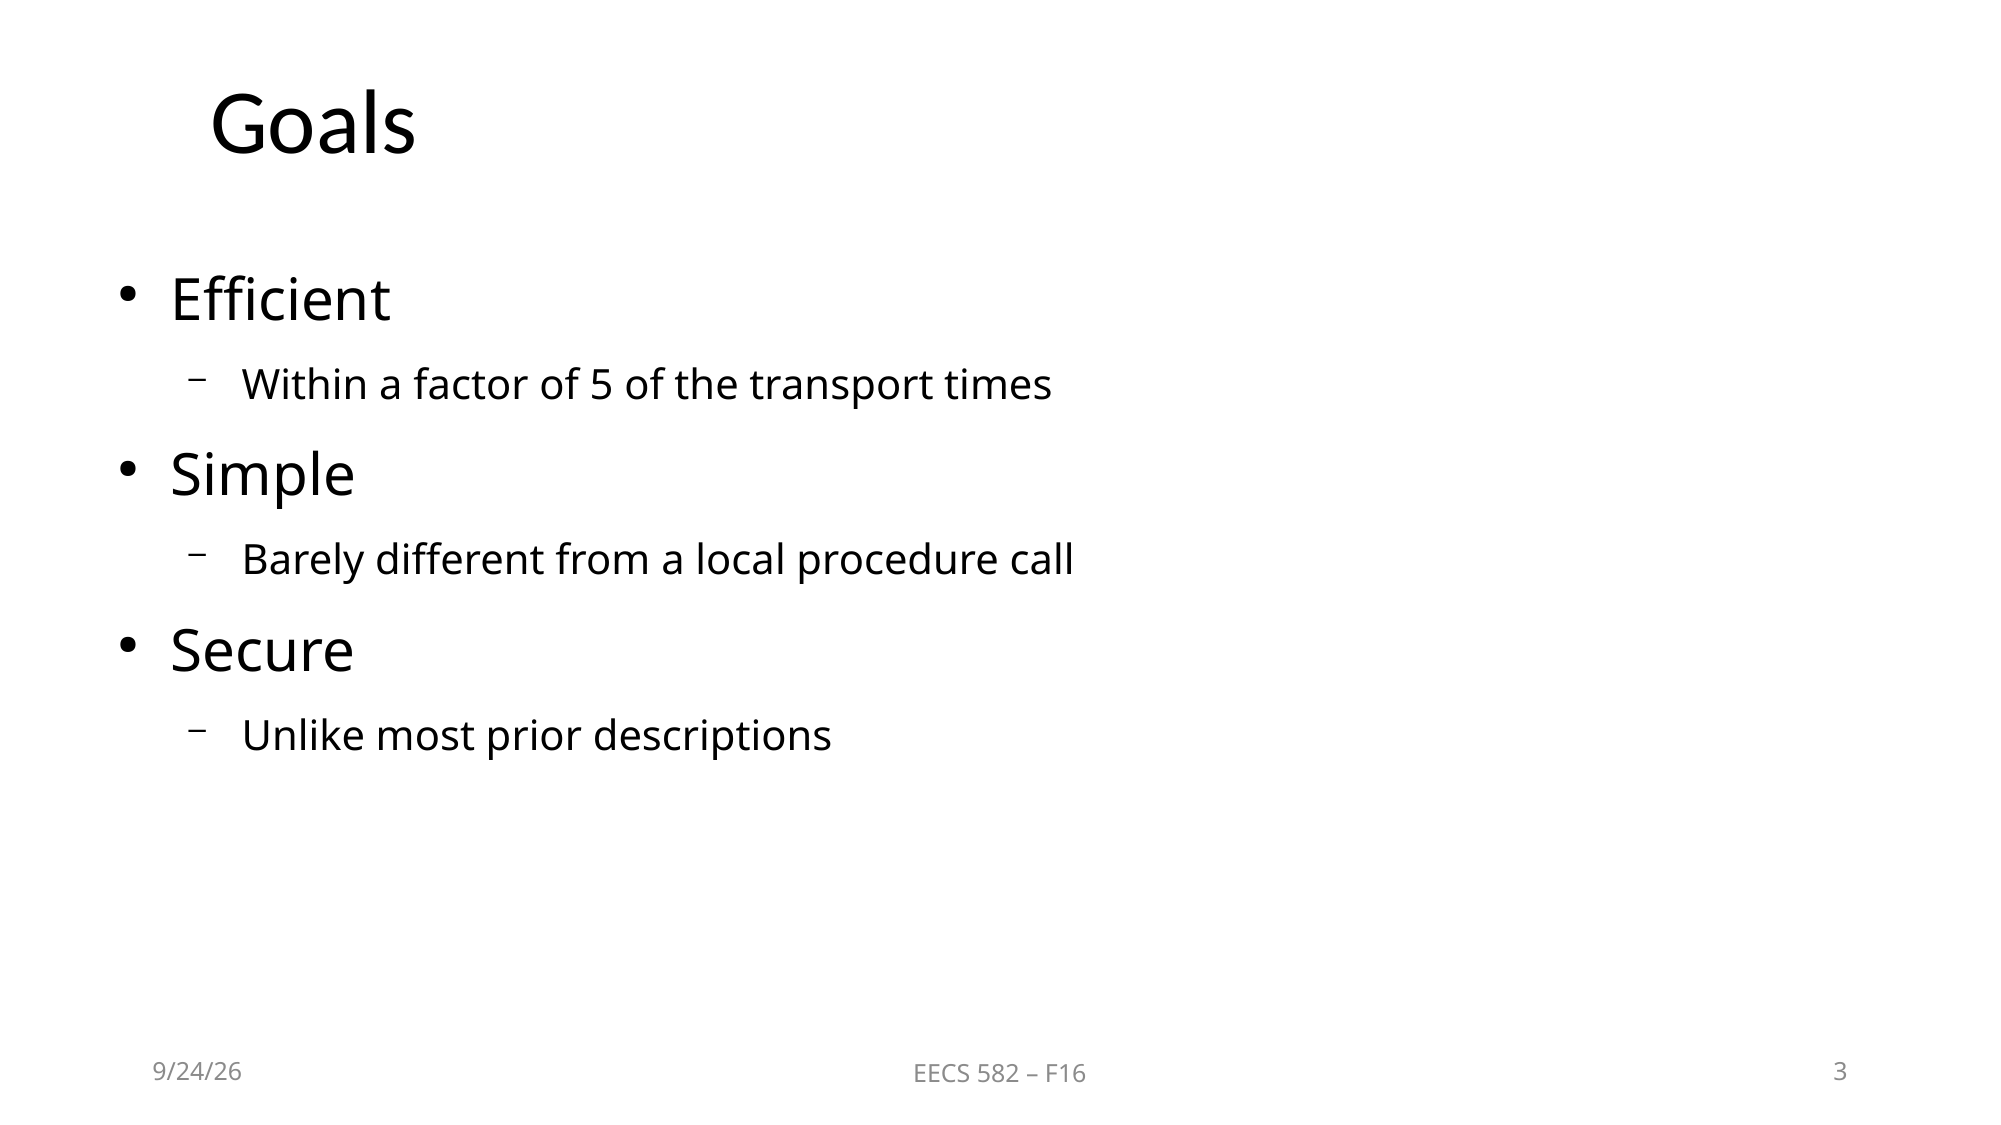

# Goals
Efficient
Within a factor of 5 of the transport times
Simple
Barely different from a local procedure call
Secure
Unlike most prior descriptions
3